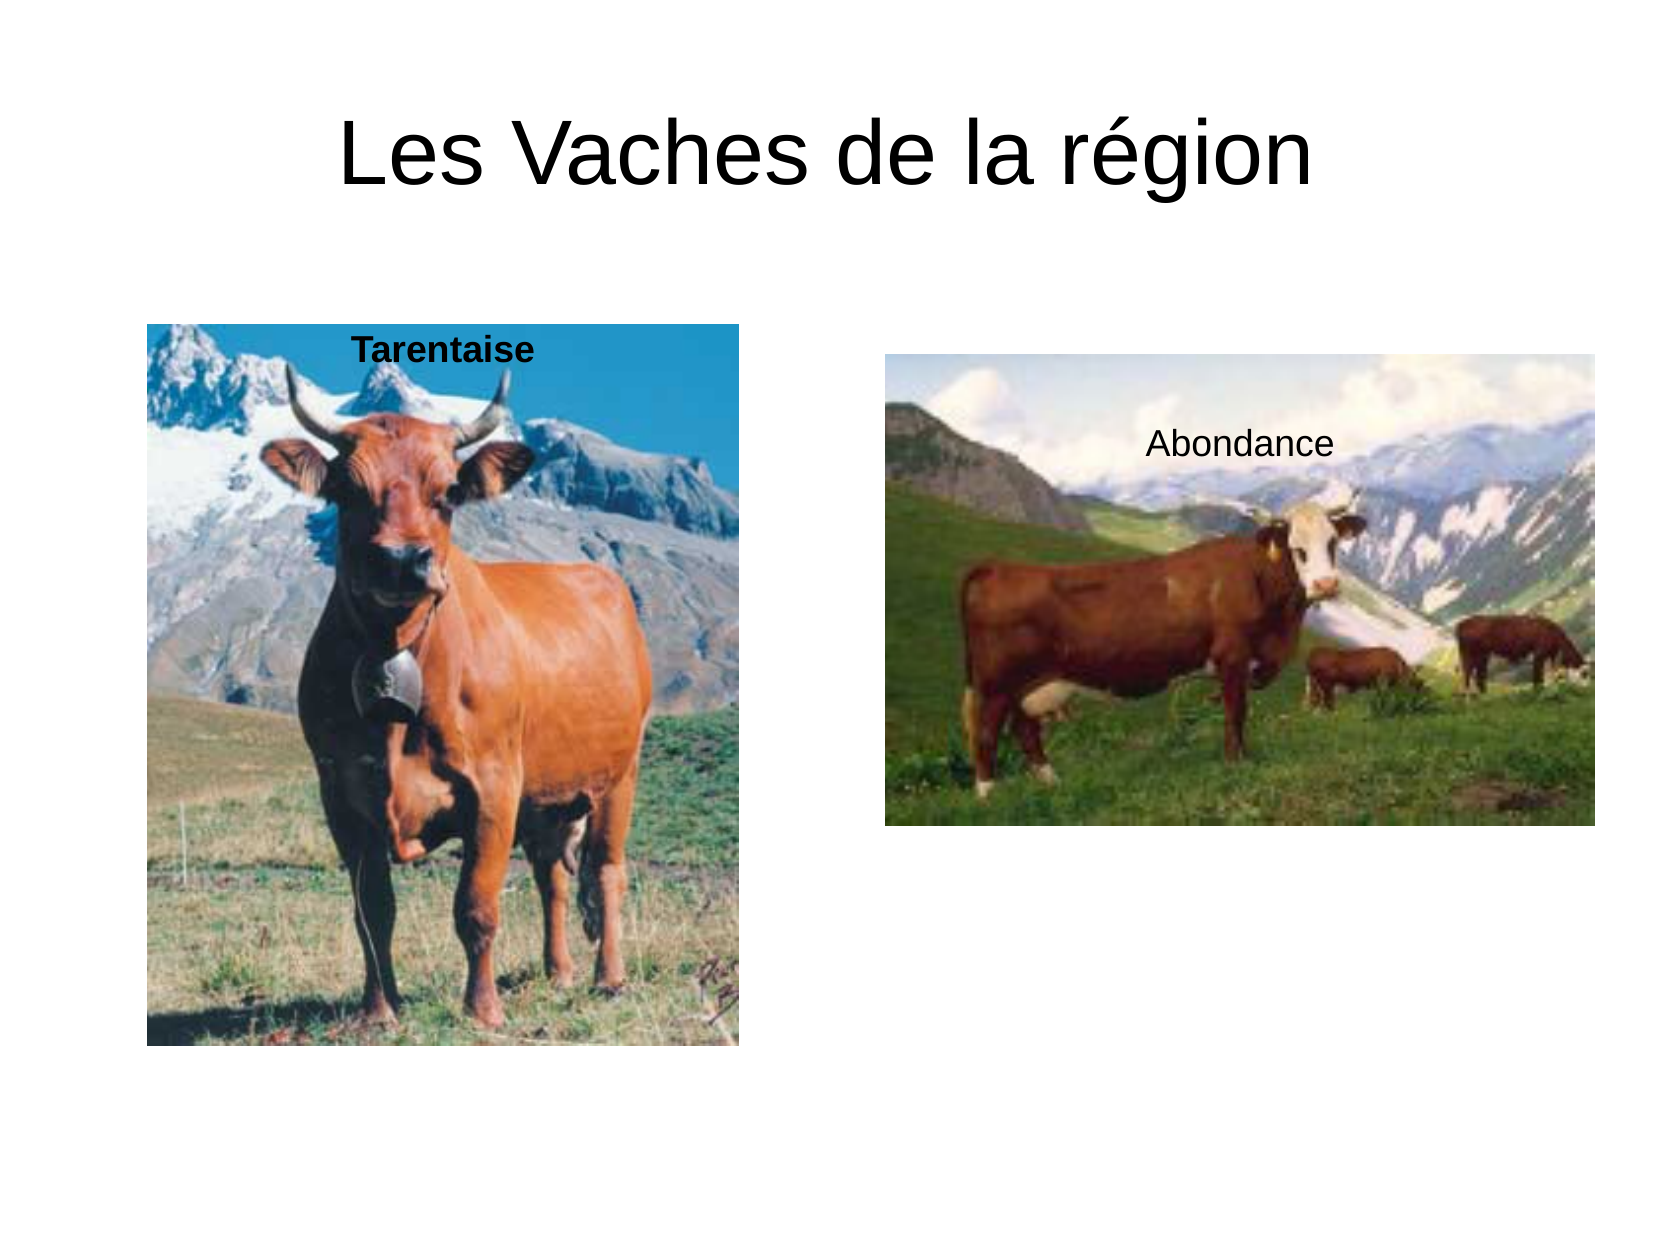

# Les Vaches de la région
Tarentaise
Abondance